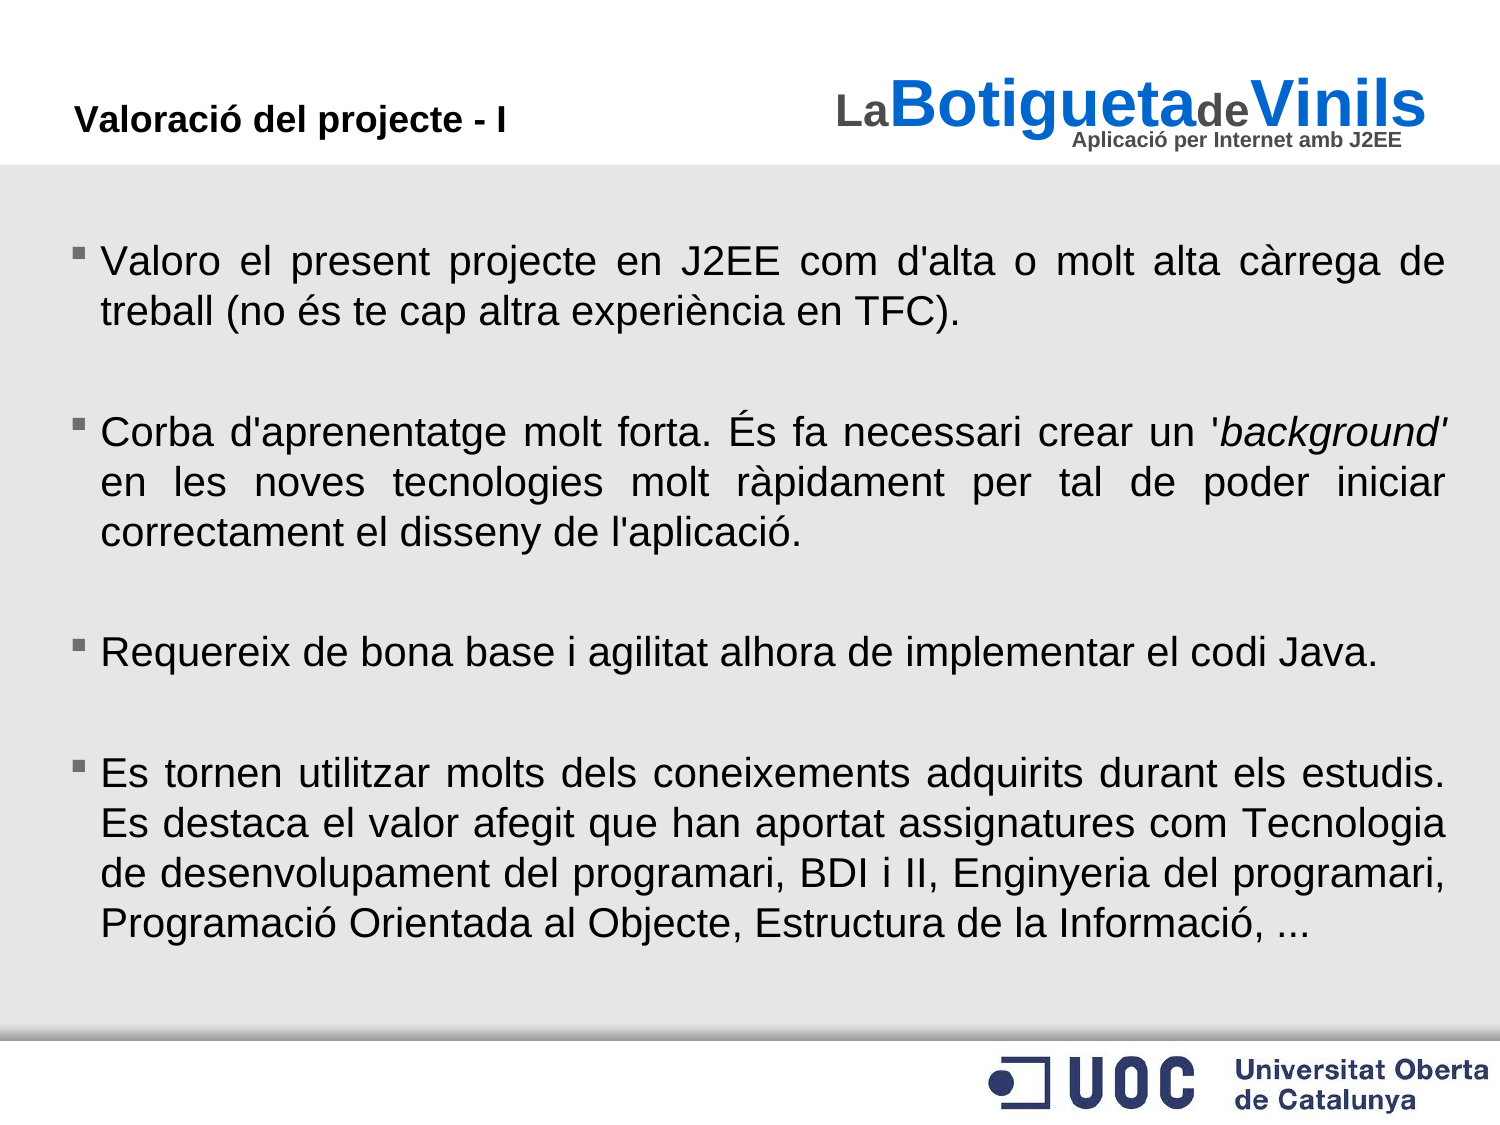

# LaBotiguetadeVinils
Valoració del projecte - I
Aplicació per Internet amb J2EE
Valoro el present projecte en J2EE com d'alta o molt alta càrrega de treball (no és te cap altra experiència en TFC).
Corba d'aprenentatge molt forta. És fa necessari crear un 'background' en les noves tecnologies molt ràpidament per tal de poder iniciar correctament el disseny de l'aplicació.
Requereix de bona base i agilitat alhora de implementar el codi Java.
Es tornen utilitzar molts dels coneixements adquirits durant els estudis. Es destaca el valor afegit que han aportat assignatures com Tecnologia de desenvolupament del programari, BDI i II, Enginyeria del programari, Programació Orientada al Objecte, Estructura de la Informació, ...
Here comes your footer